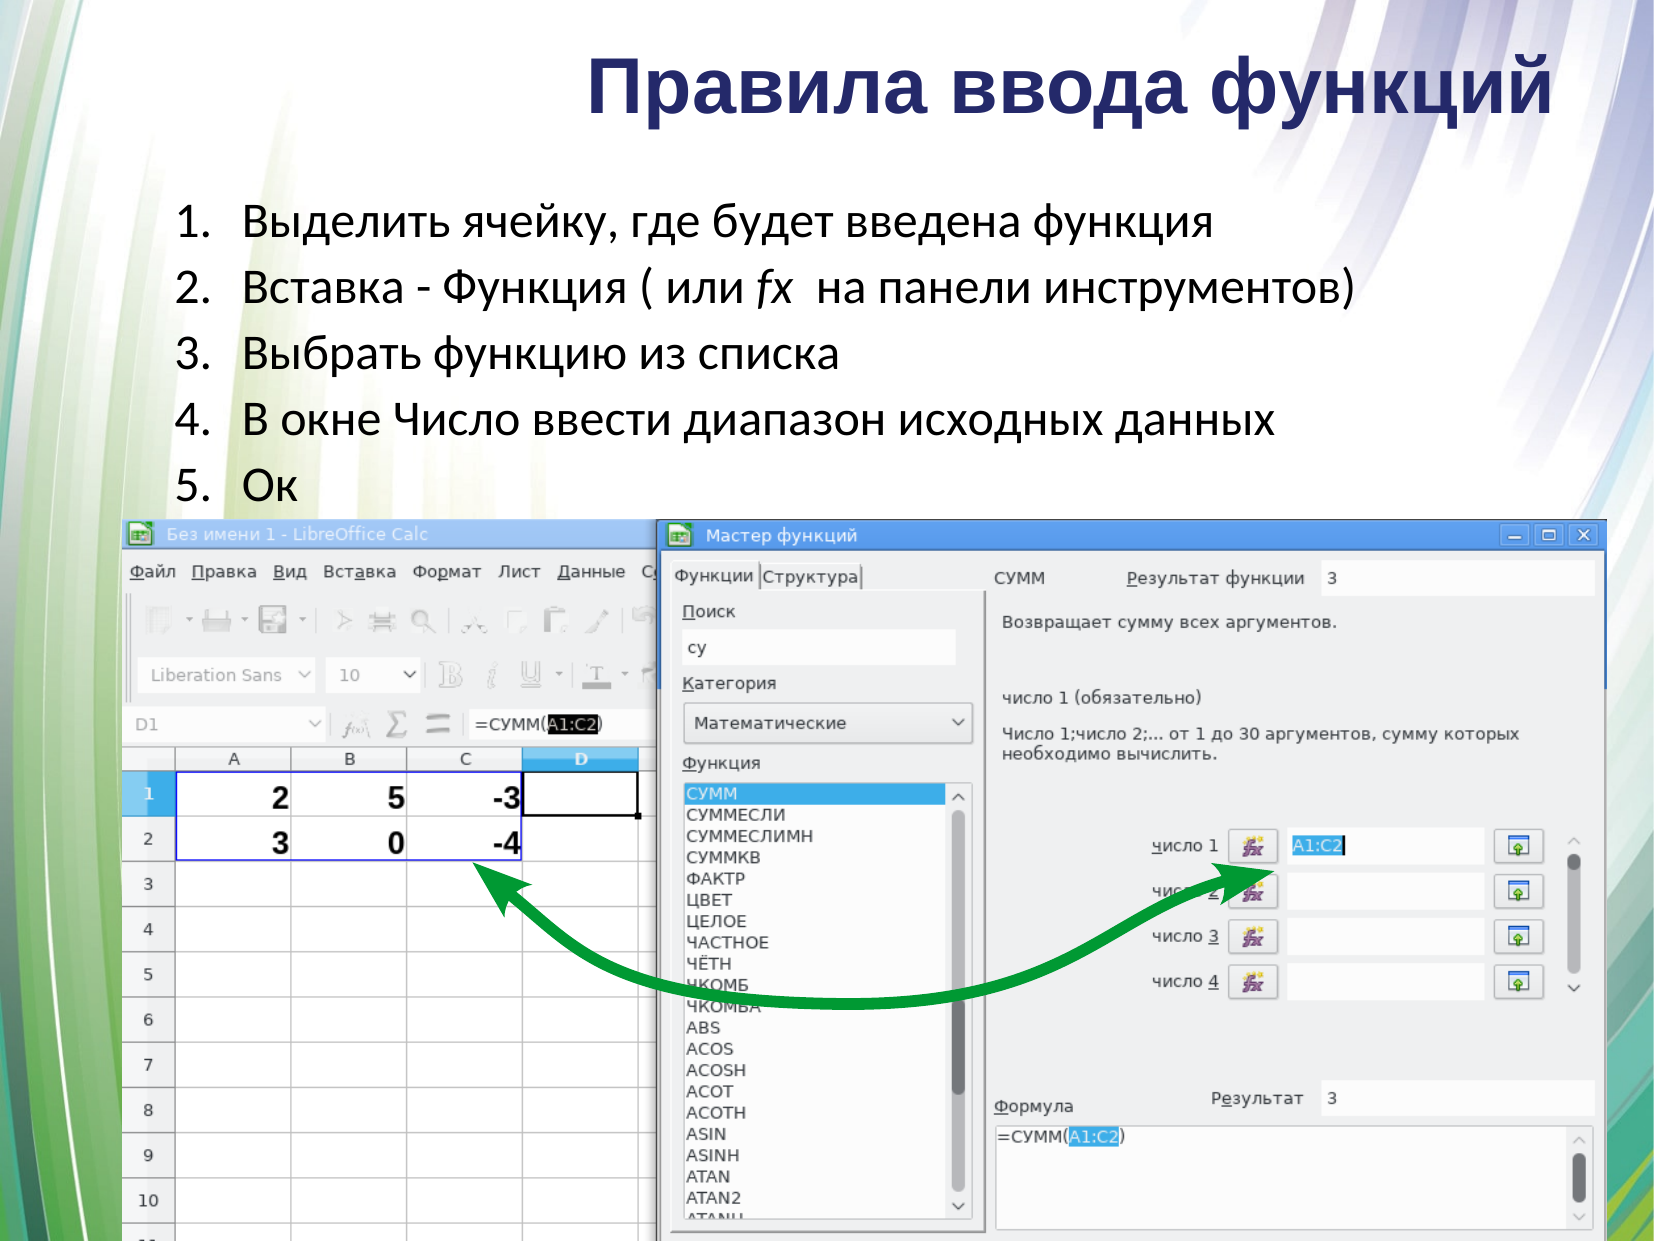

Правила ввода функций
 Выделить ячейку, где будет введена функция
 Вставка - Функция ( или fx на панели инструментов)
 Выбрать функцию из списка
 В окне Число ввести диапазон исходных данных
 Ок